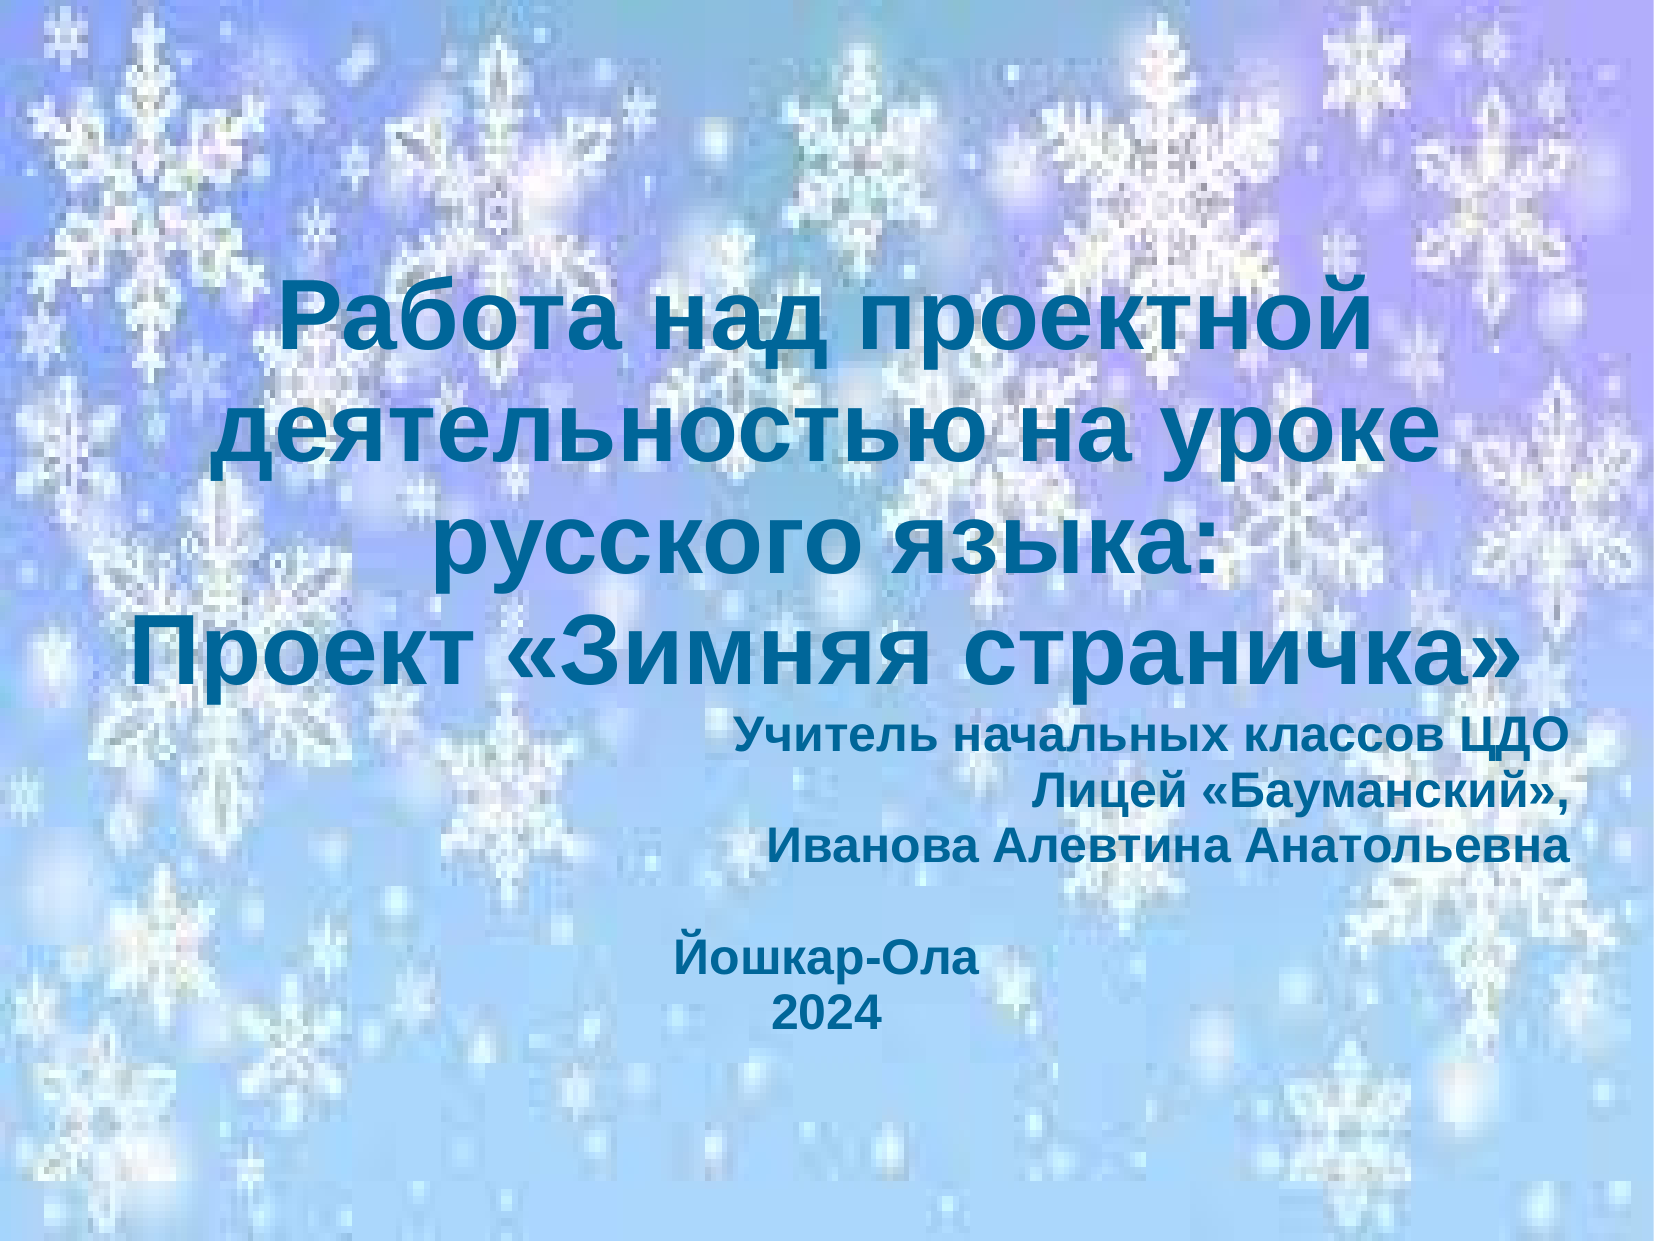

#
Работа над проектной деятельностью на уроке русского языка:
Проект «Зимняя страничка»
Учитель начальных классов ЦДО
 Лицей «Бауманский»,
Иванова Алевтина Анатольевна
Йошкар-Ола
2024